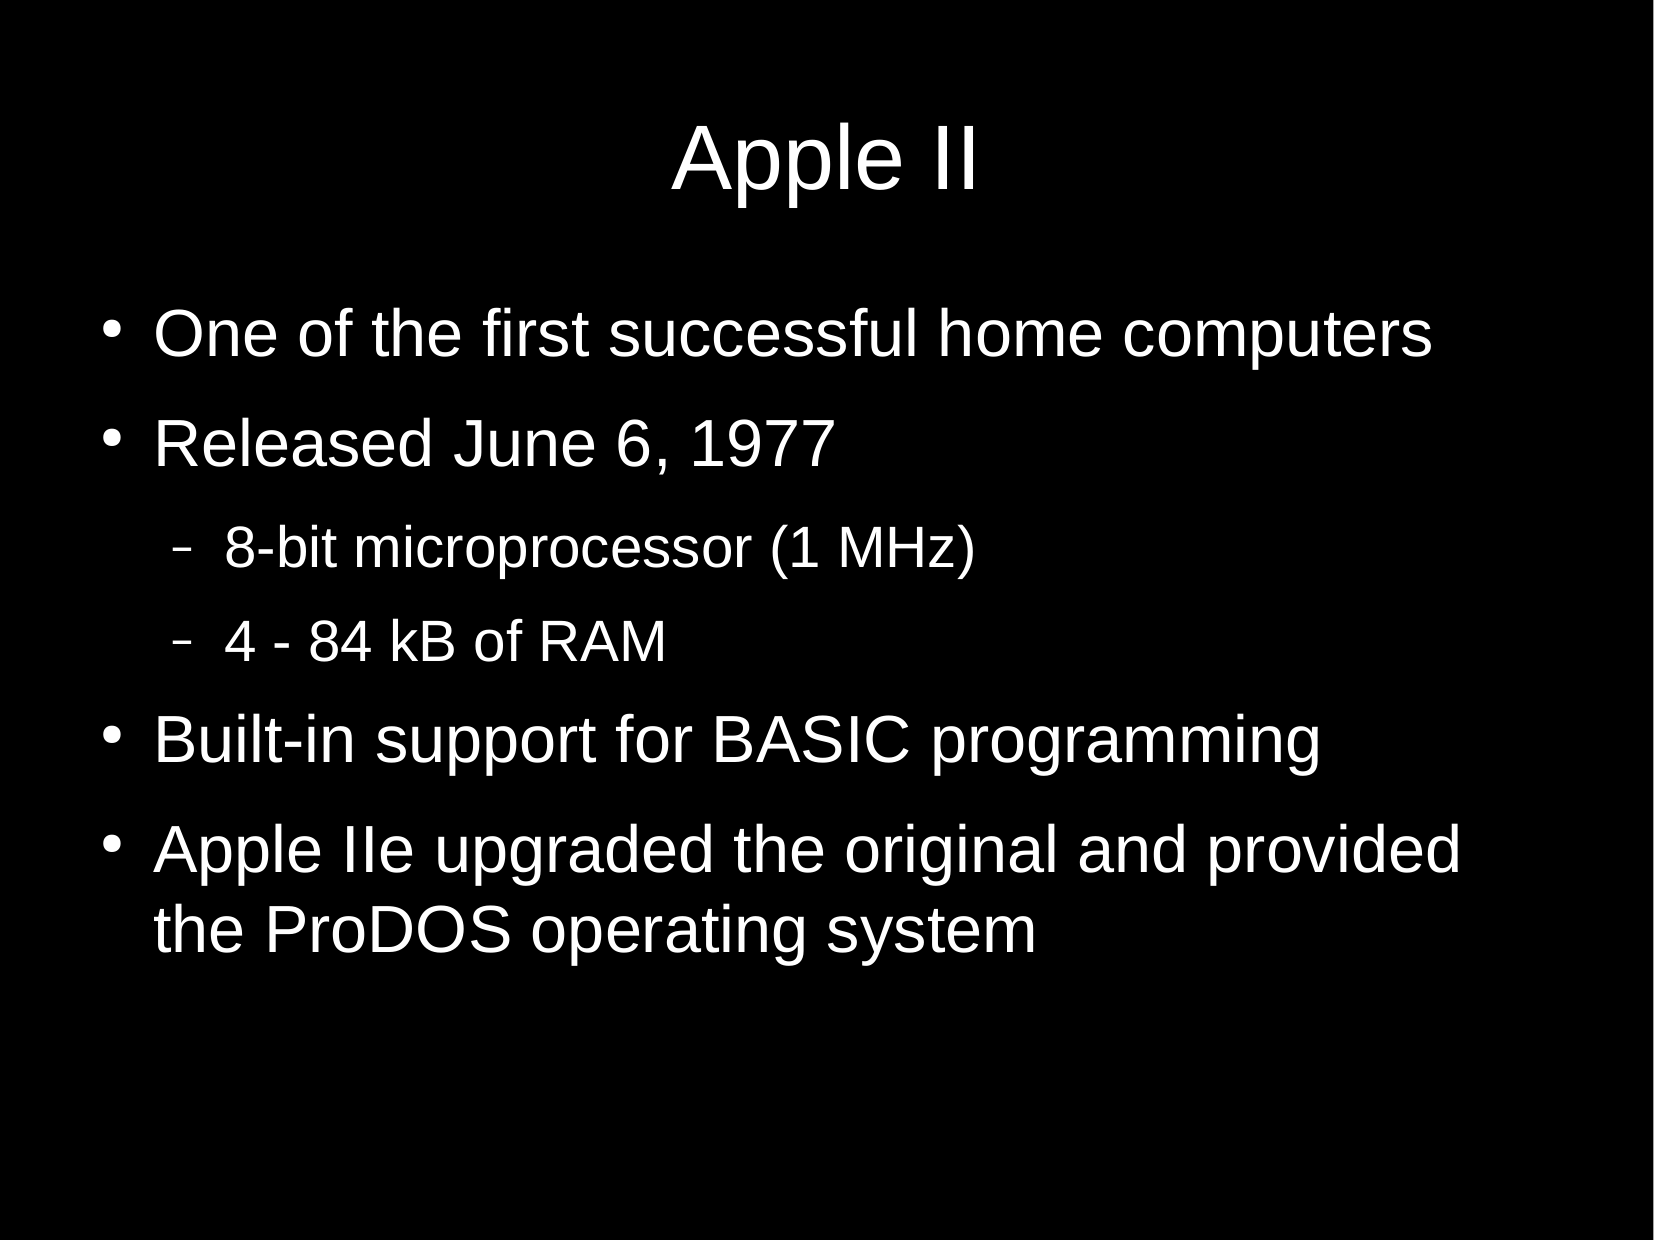

# Apple II
One of the first successful home computers
Released June 6, 1977
8-bit microprocessor (1 MHz)‏
4 - 84 kB of RAM
Built-in support for BASIC programming
Apple IIe upgraded the original and provided the ProDOS operating system